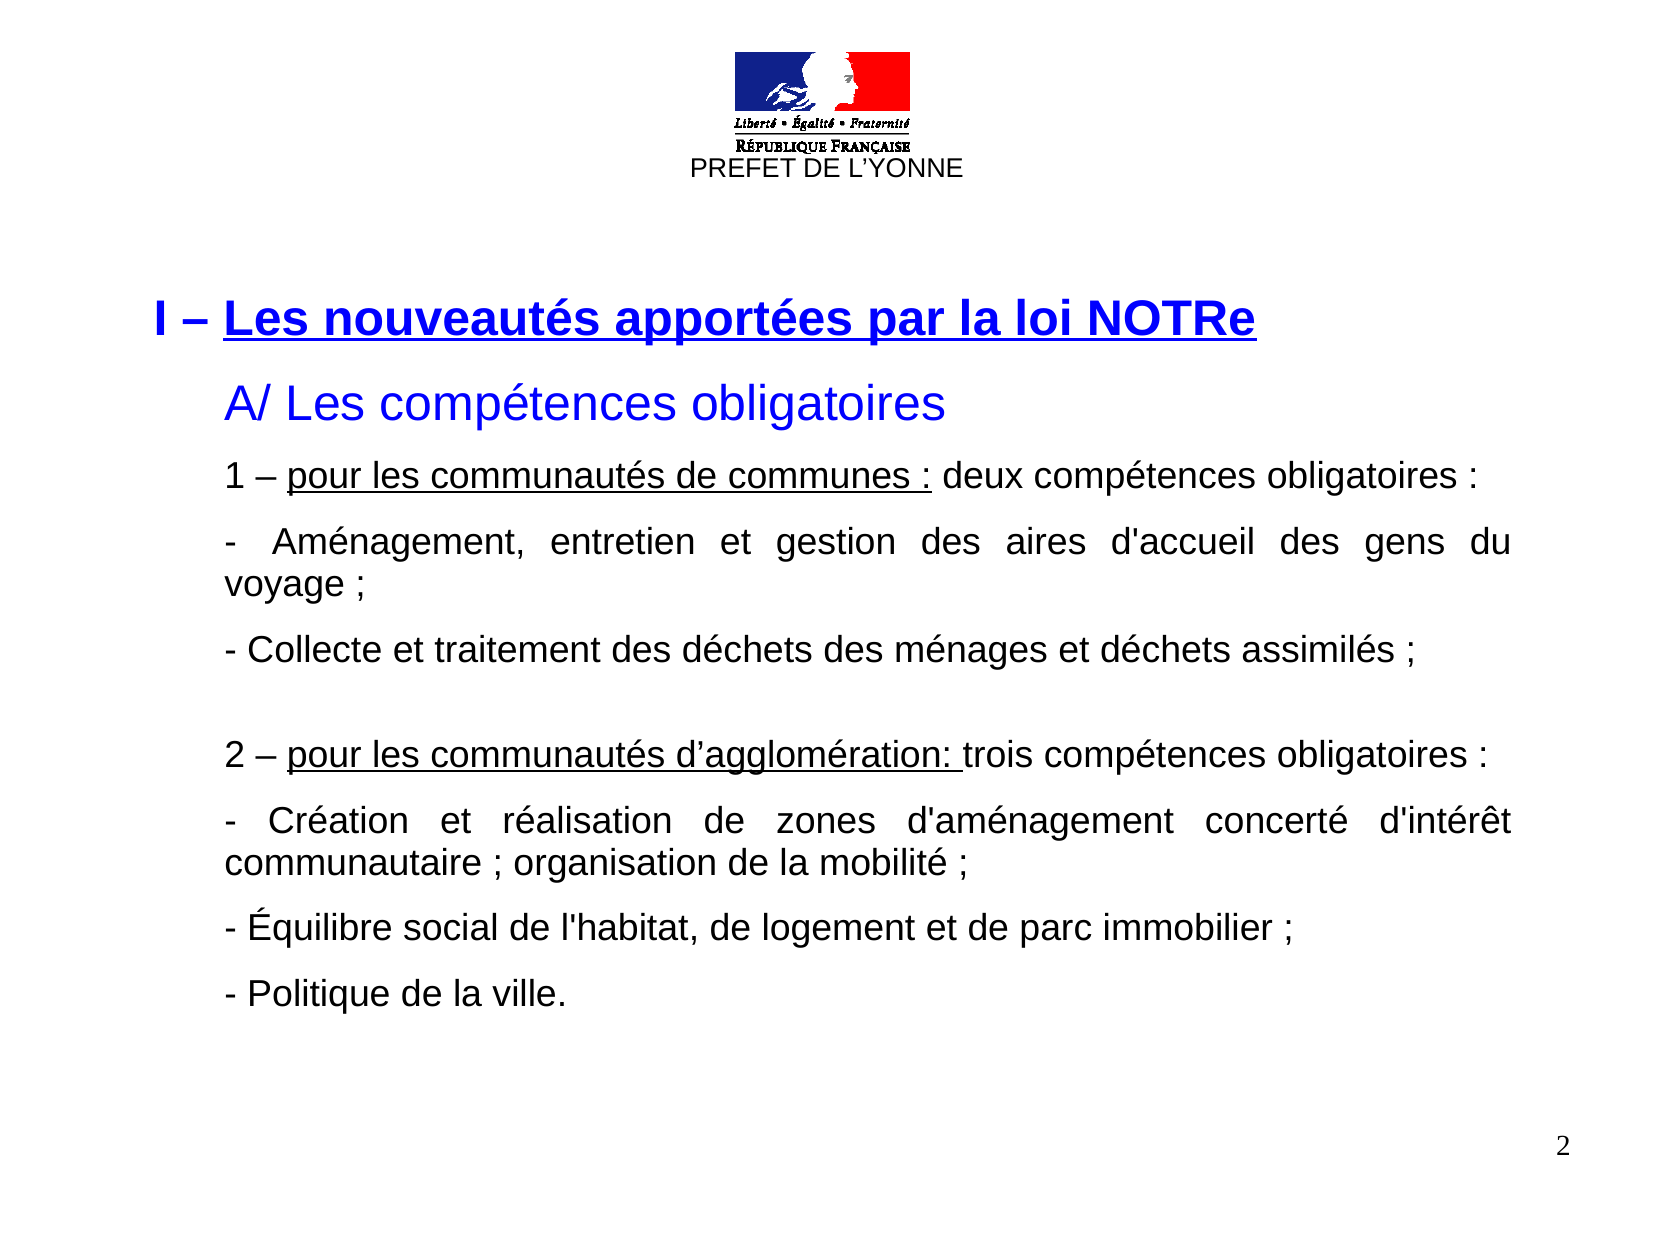

# PREFET DE L’YONNE
I – Les nouveautés apportées par la loi NOTRe
A/ Les compétences obligatoires
1 – pour les communautés de communes : deux compétences obligatoires :
-  Aménagement, entretien et gestion des aires d'accueil des gens du voyage ;
- Collecte et traitement des déchets des ménages et déchets assimilés ;
2 – pour les communautés d’agglomération: trois compétences obligatoires :
- Création et réalisation de zones d'aménagement concerté d'intérêt communautaire ; organisation de la mobilité ;
- Équilibre social de l'habitat, de logement et de parc immobilier ;
- Politique de la ville.
2